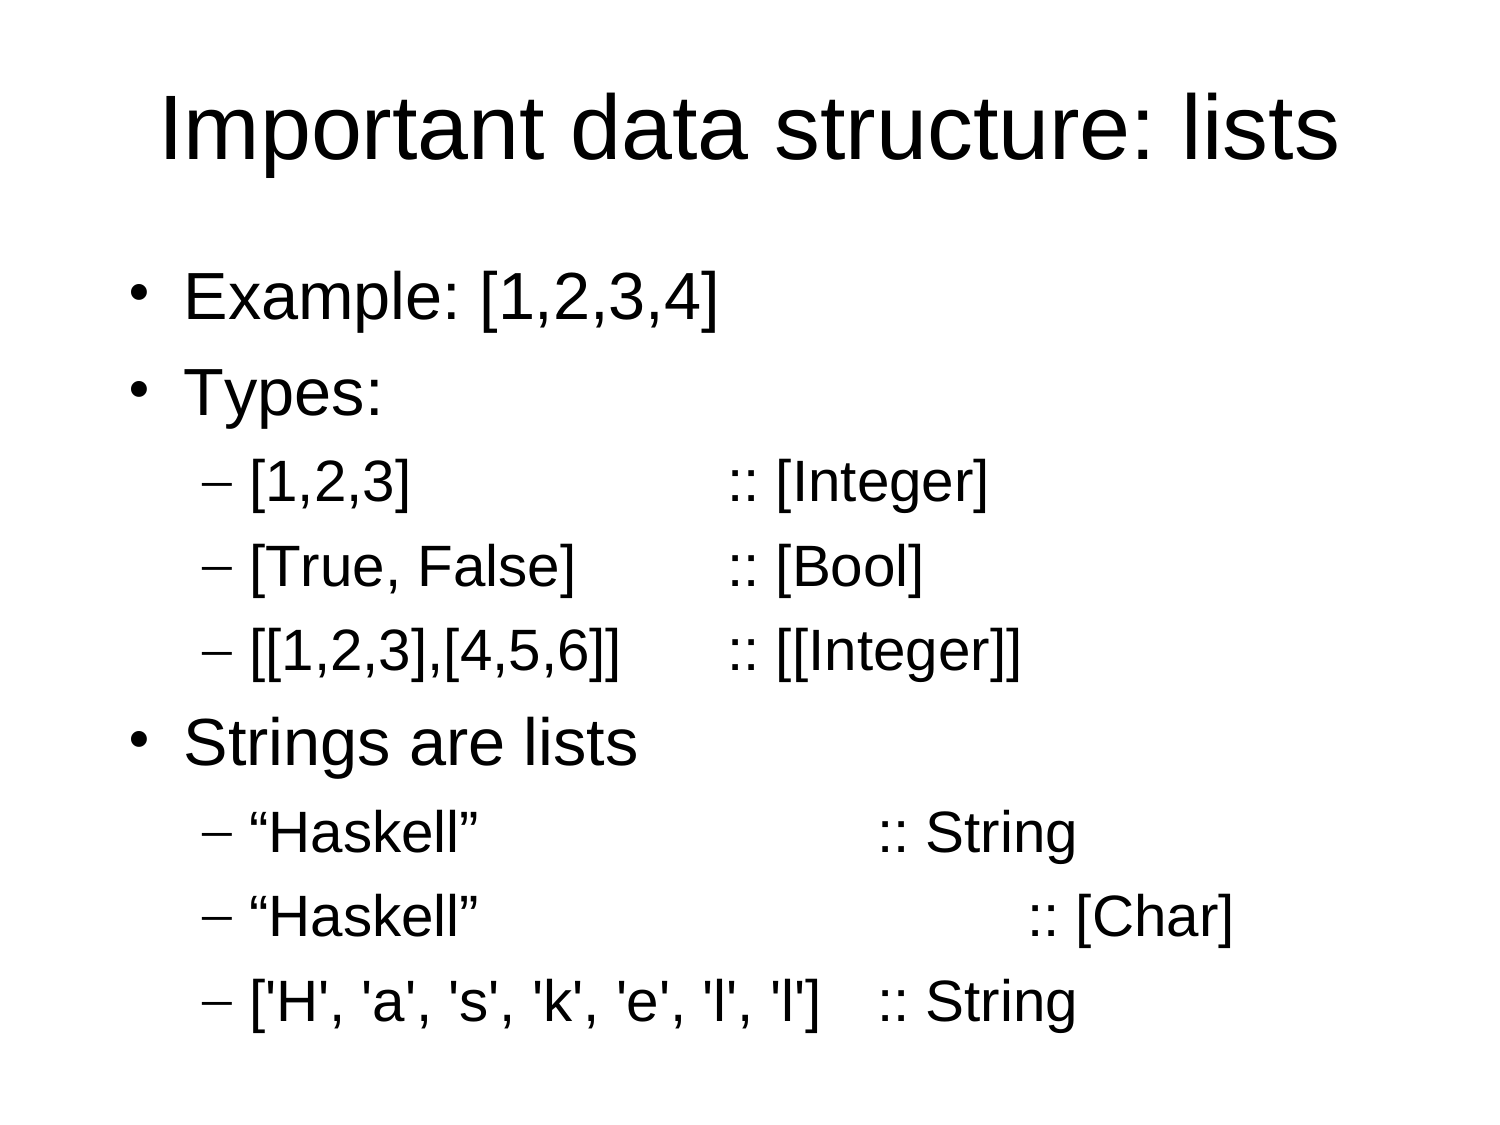

# Important data structure: lists
Example: [1,2,3,4]
Types:
[1,2,3] 	:: [Integer]
[True, False] 	:: [Bool]
[[1,2,3],[4,5,6]]	:: [[Integer]]
Strings are lists
“Haskell” 	 	 	:: String
“Haskell”		 	 	:: [Char]
['H', 'a', 's', 'k', 'e', 'l', 'l']	:: String
More in coming lectures
For now: Read section 2.3 in LYAH